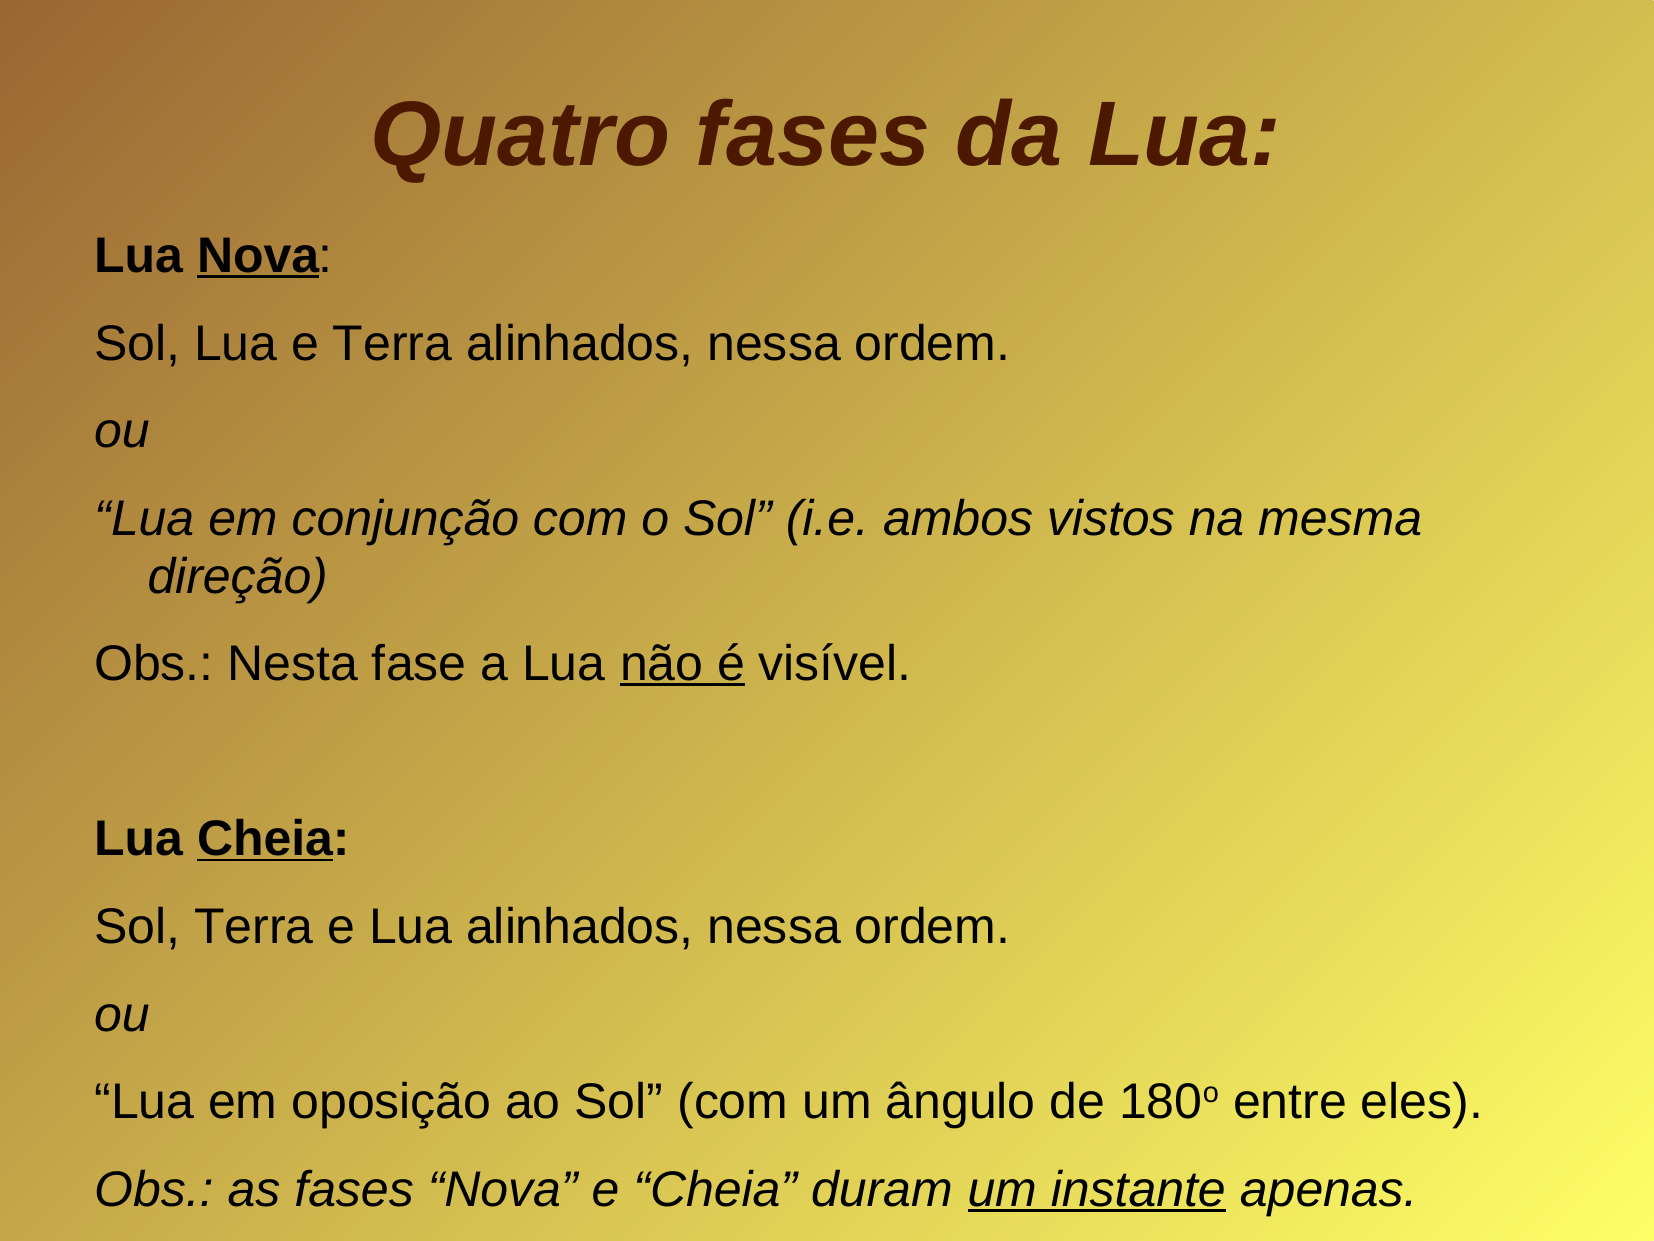

# Quatro fases da Lua:
Lua Nova:
Sol, Lua e Terra alinhados, nessa ordem.
ou
“Lua em conjunção com o Sol” (i.e. ambos vistos na mesma direção)
Obs.: Nesta fase a Lua não é visível.
Lua Cheia:
Sol, Terra e Lua alinhados, nessa ordem.
ou
“Lua em oposição ao Sol” (com um ângulo de 180o entre eles).
Obs.: as fases “Nova” e “Cheia” duram um instante apenas.